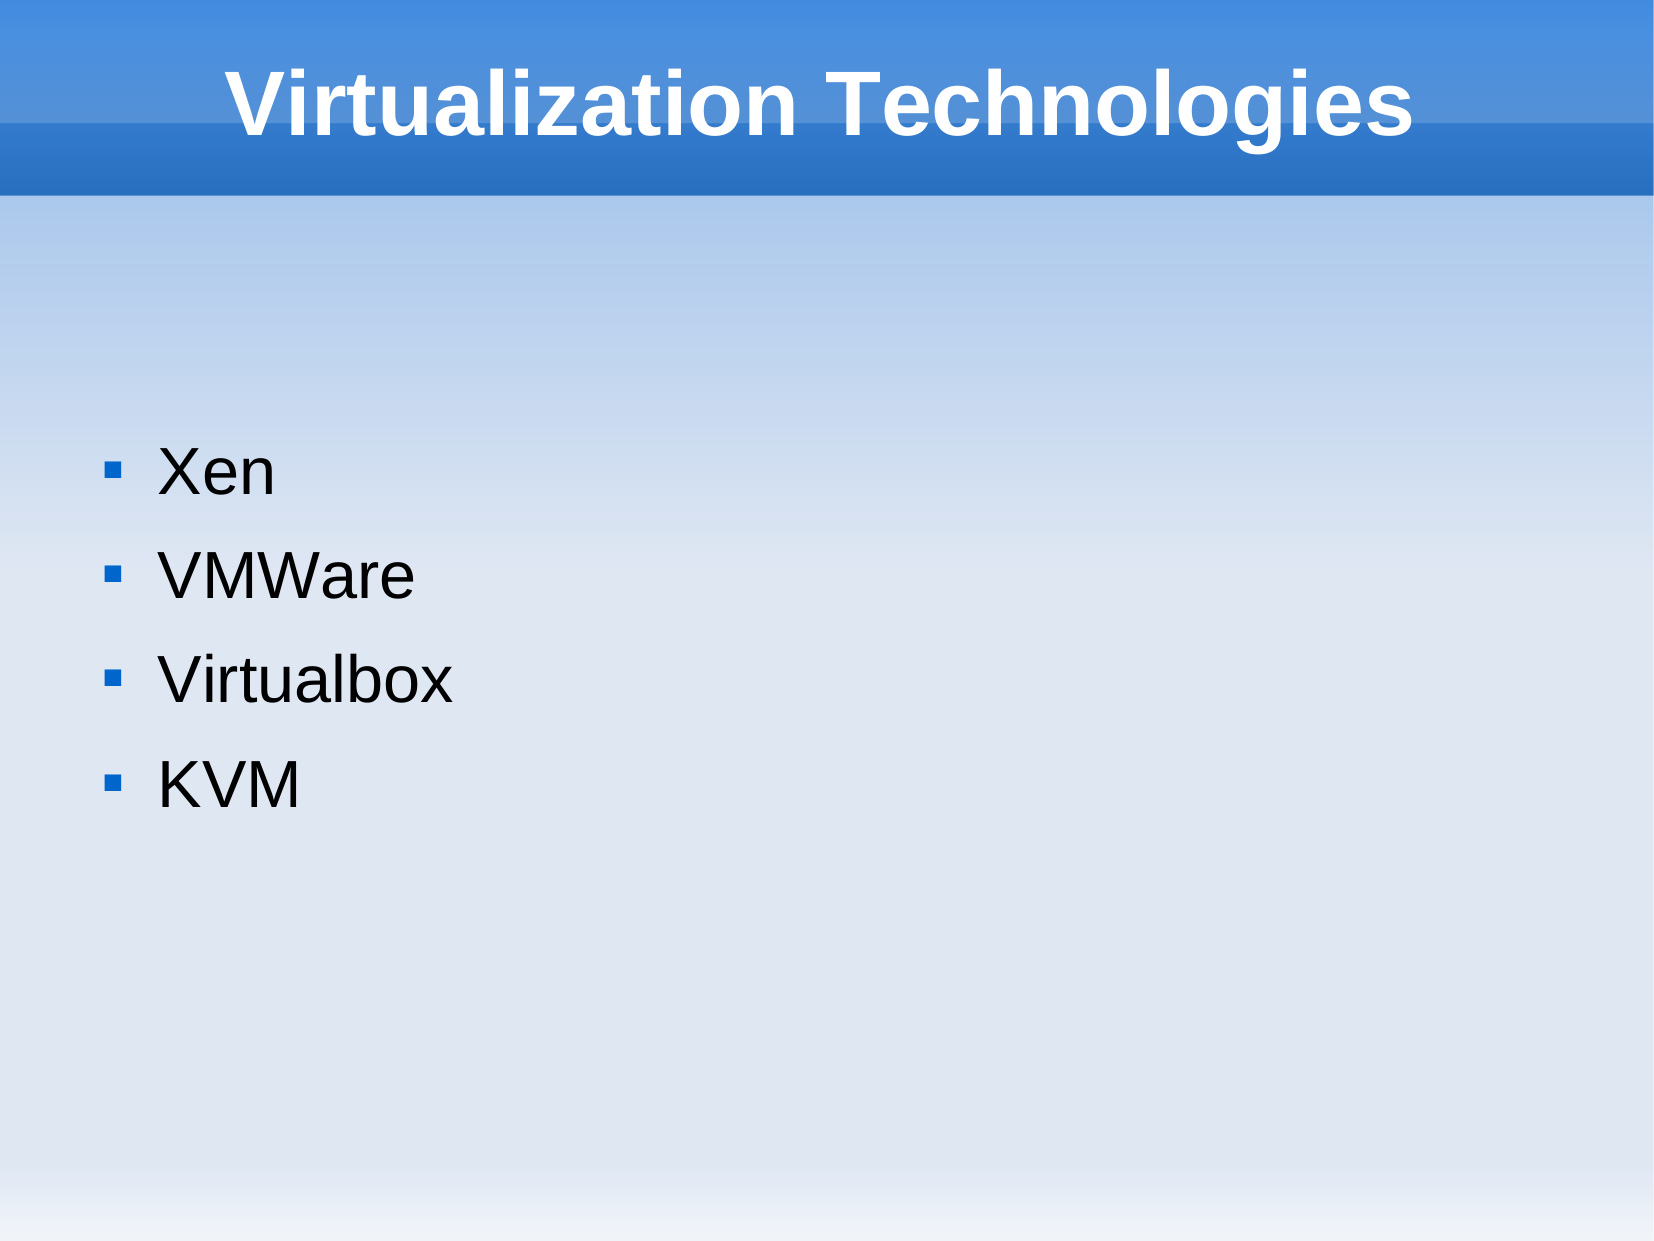

# Virtualization Technologies
Xen
VMWare
Virtualbox
KVM